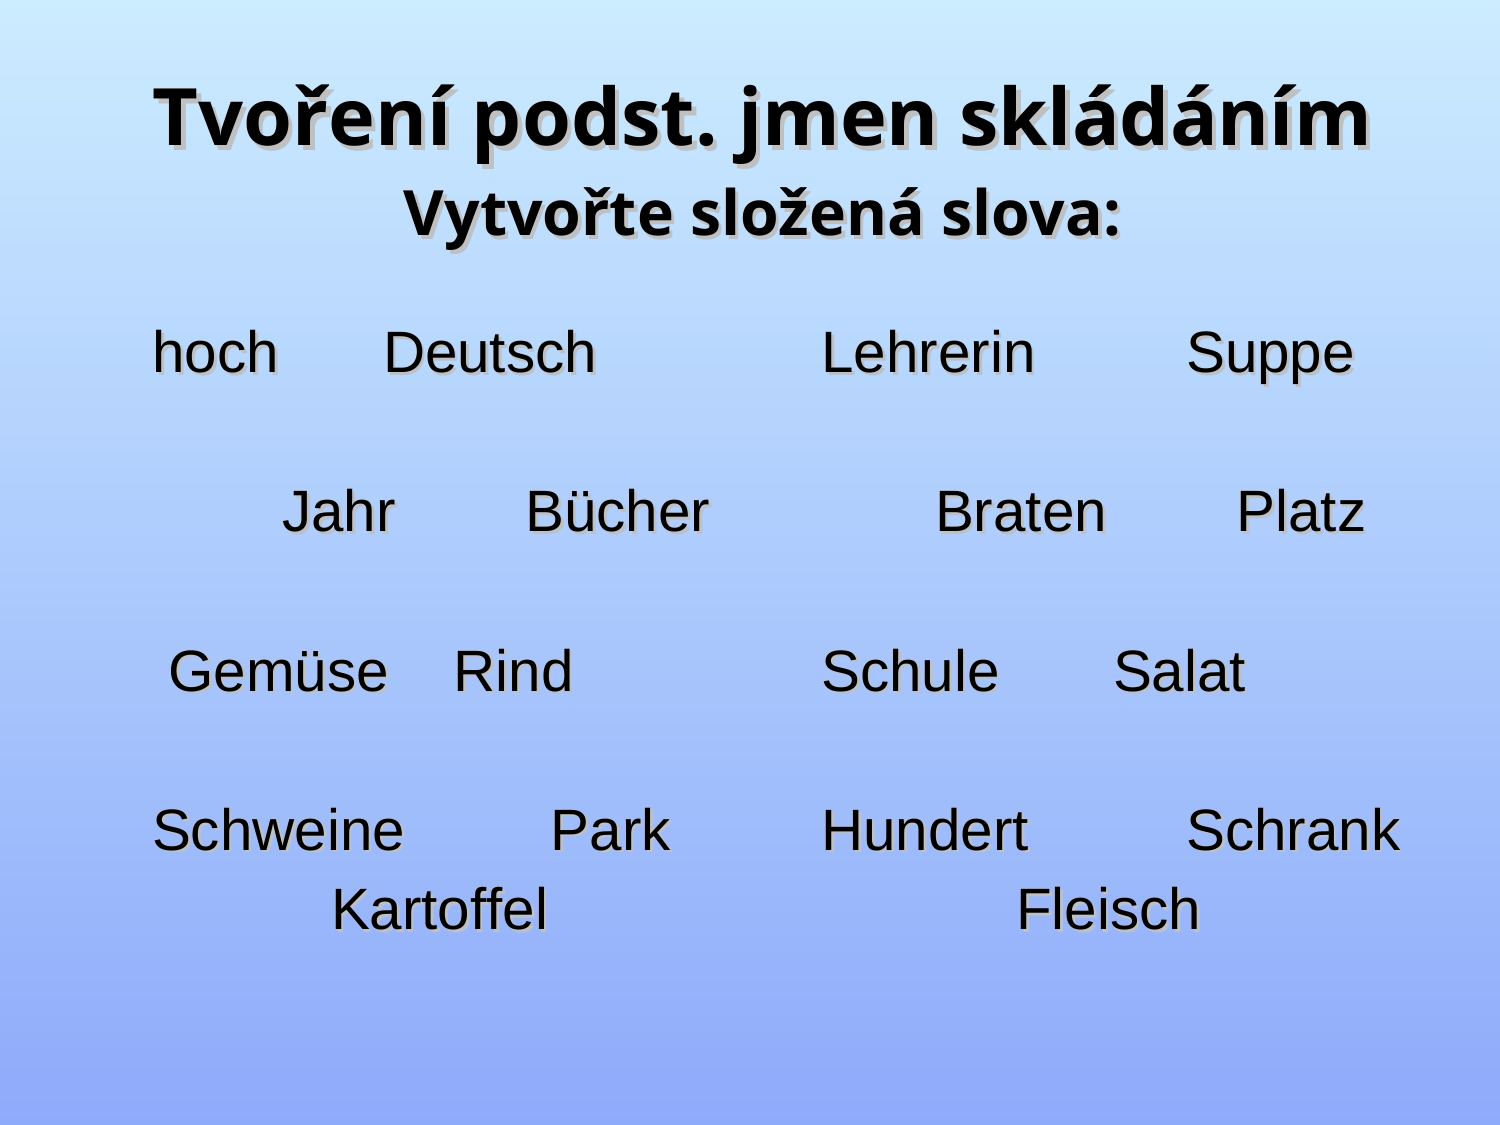

# Tvoření podst. jmen skládáním Vytvořte složená slova:
hoch	 Deutsch
 Jahr Bücher
 Gemüse Rind
Schweine Park
 Kartoffel
Lehrerin	 Suppe
 Braten Platz
Schule Salat
Hundert	 Schrank
 Fleisch